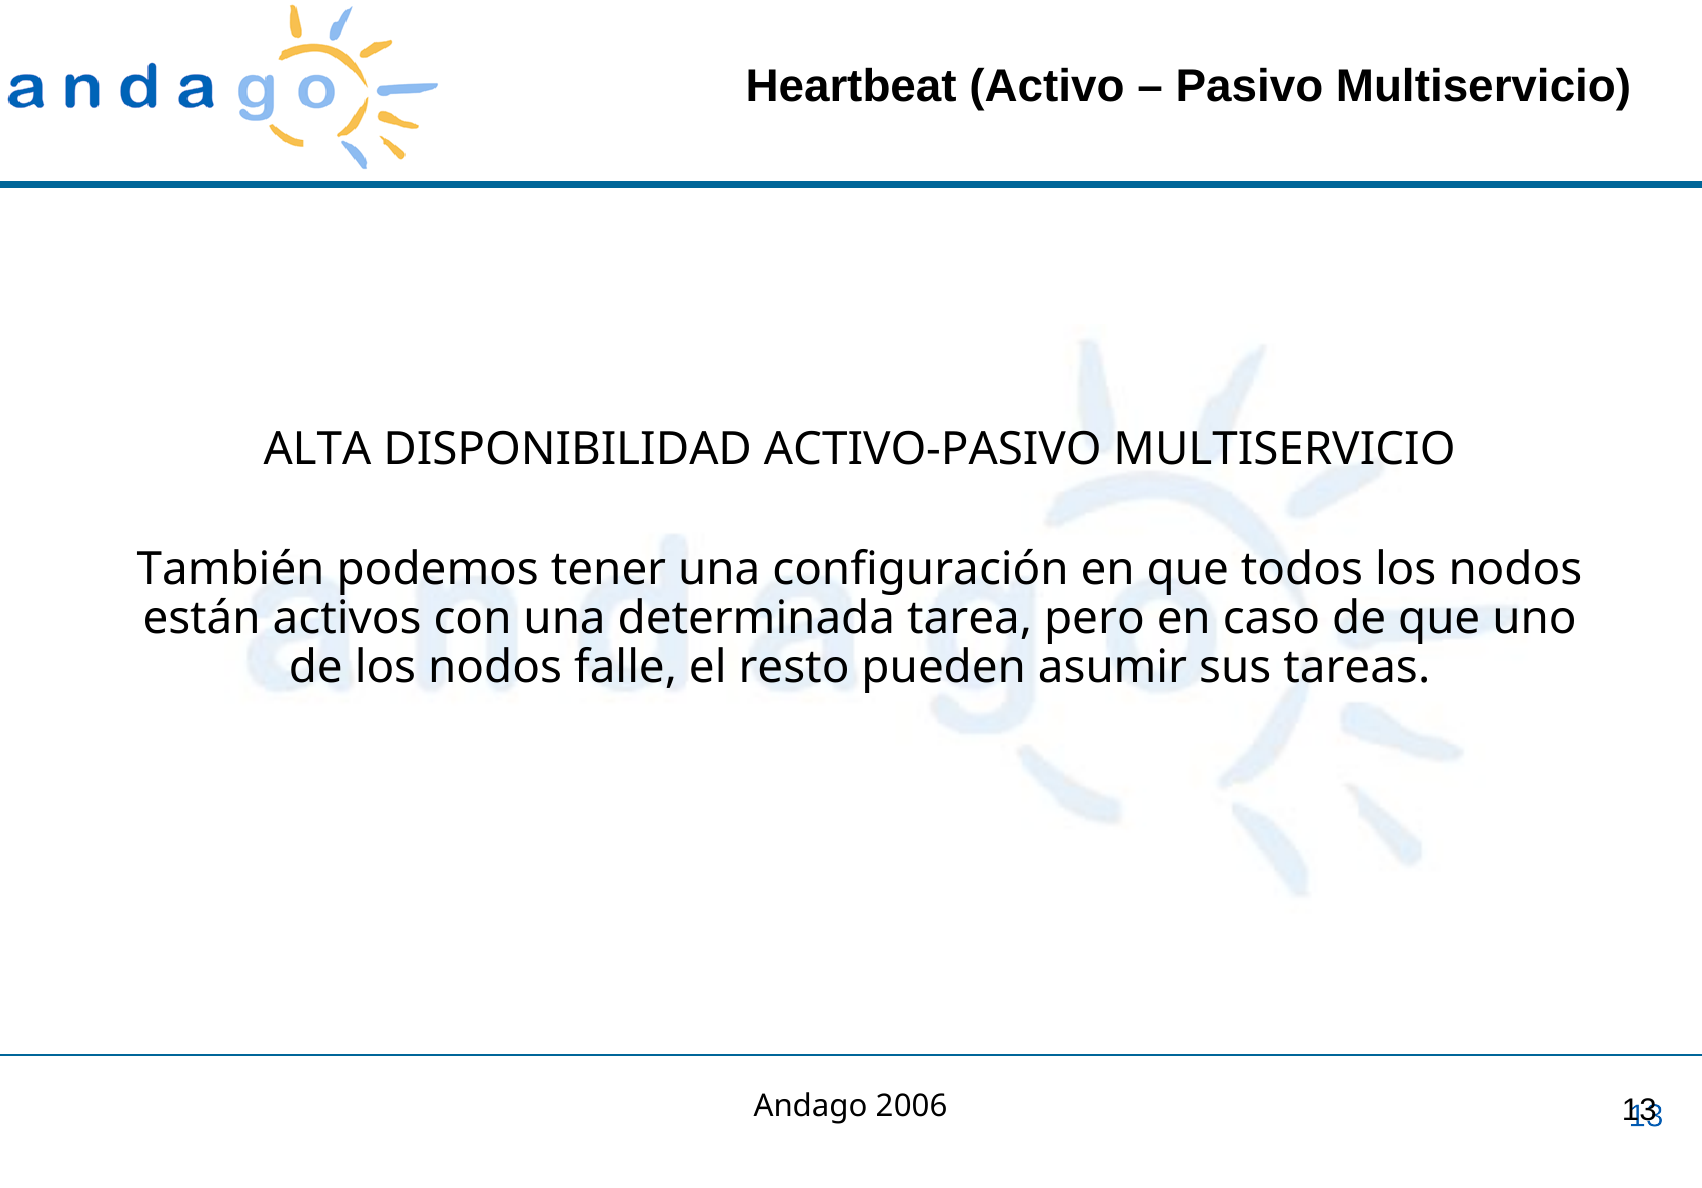

# Heartbeat (Activo – Pasivo Multiservicio)
ALTA DISPONIBILIDAD ACTIVO-PASIVO MULTISERVICIO
También podemos tener una configuración en que todos los nodos están activos con una determinada tarea, pero en caso de que uno de los nodos falle, el resto pueden asumir sus tareas.